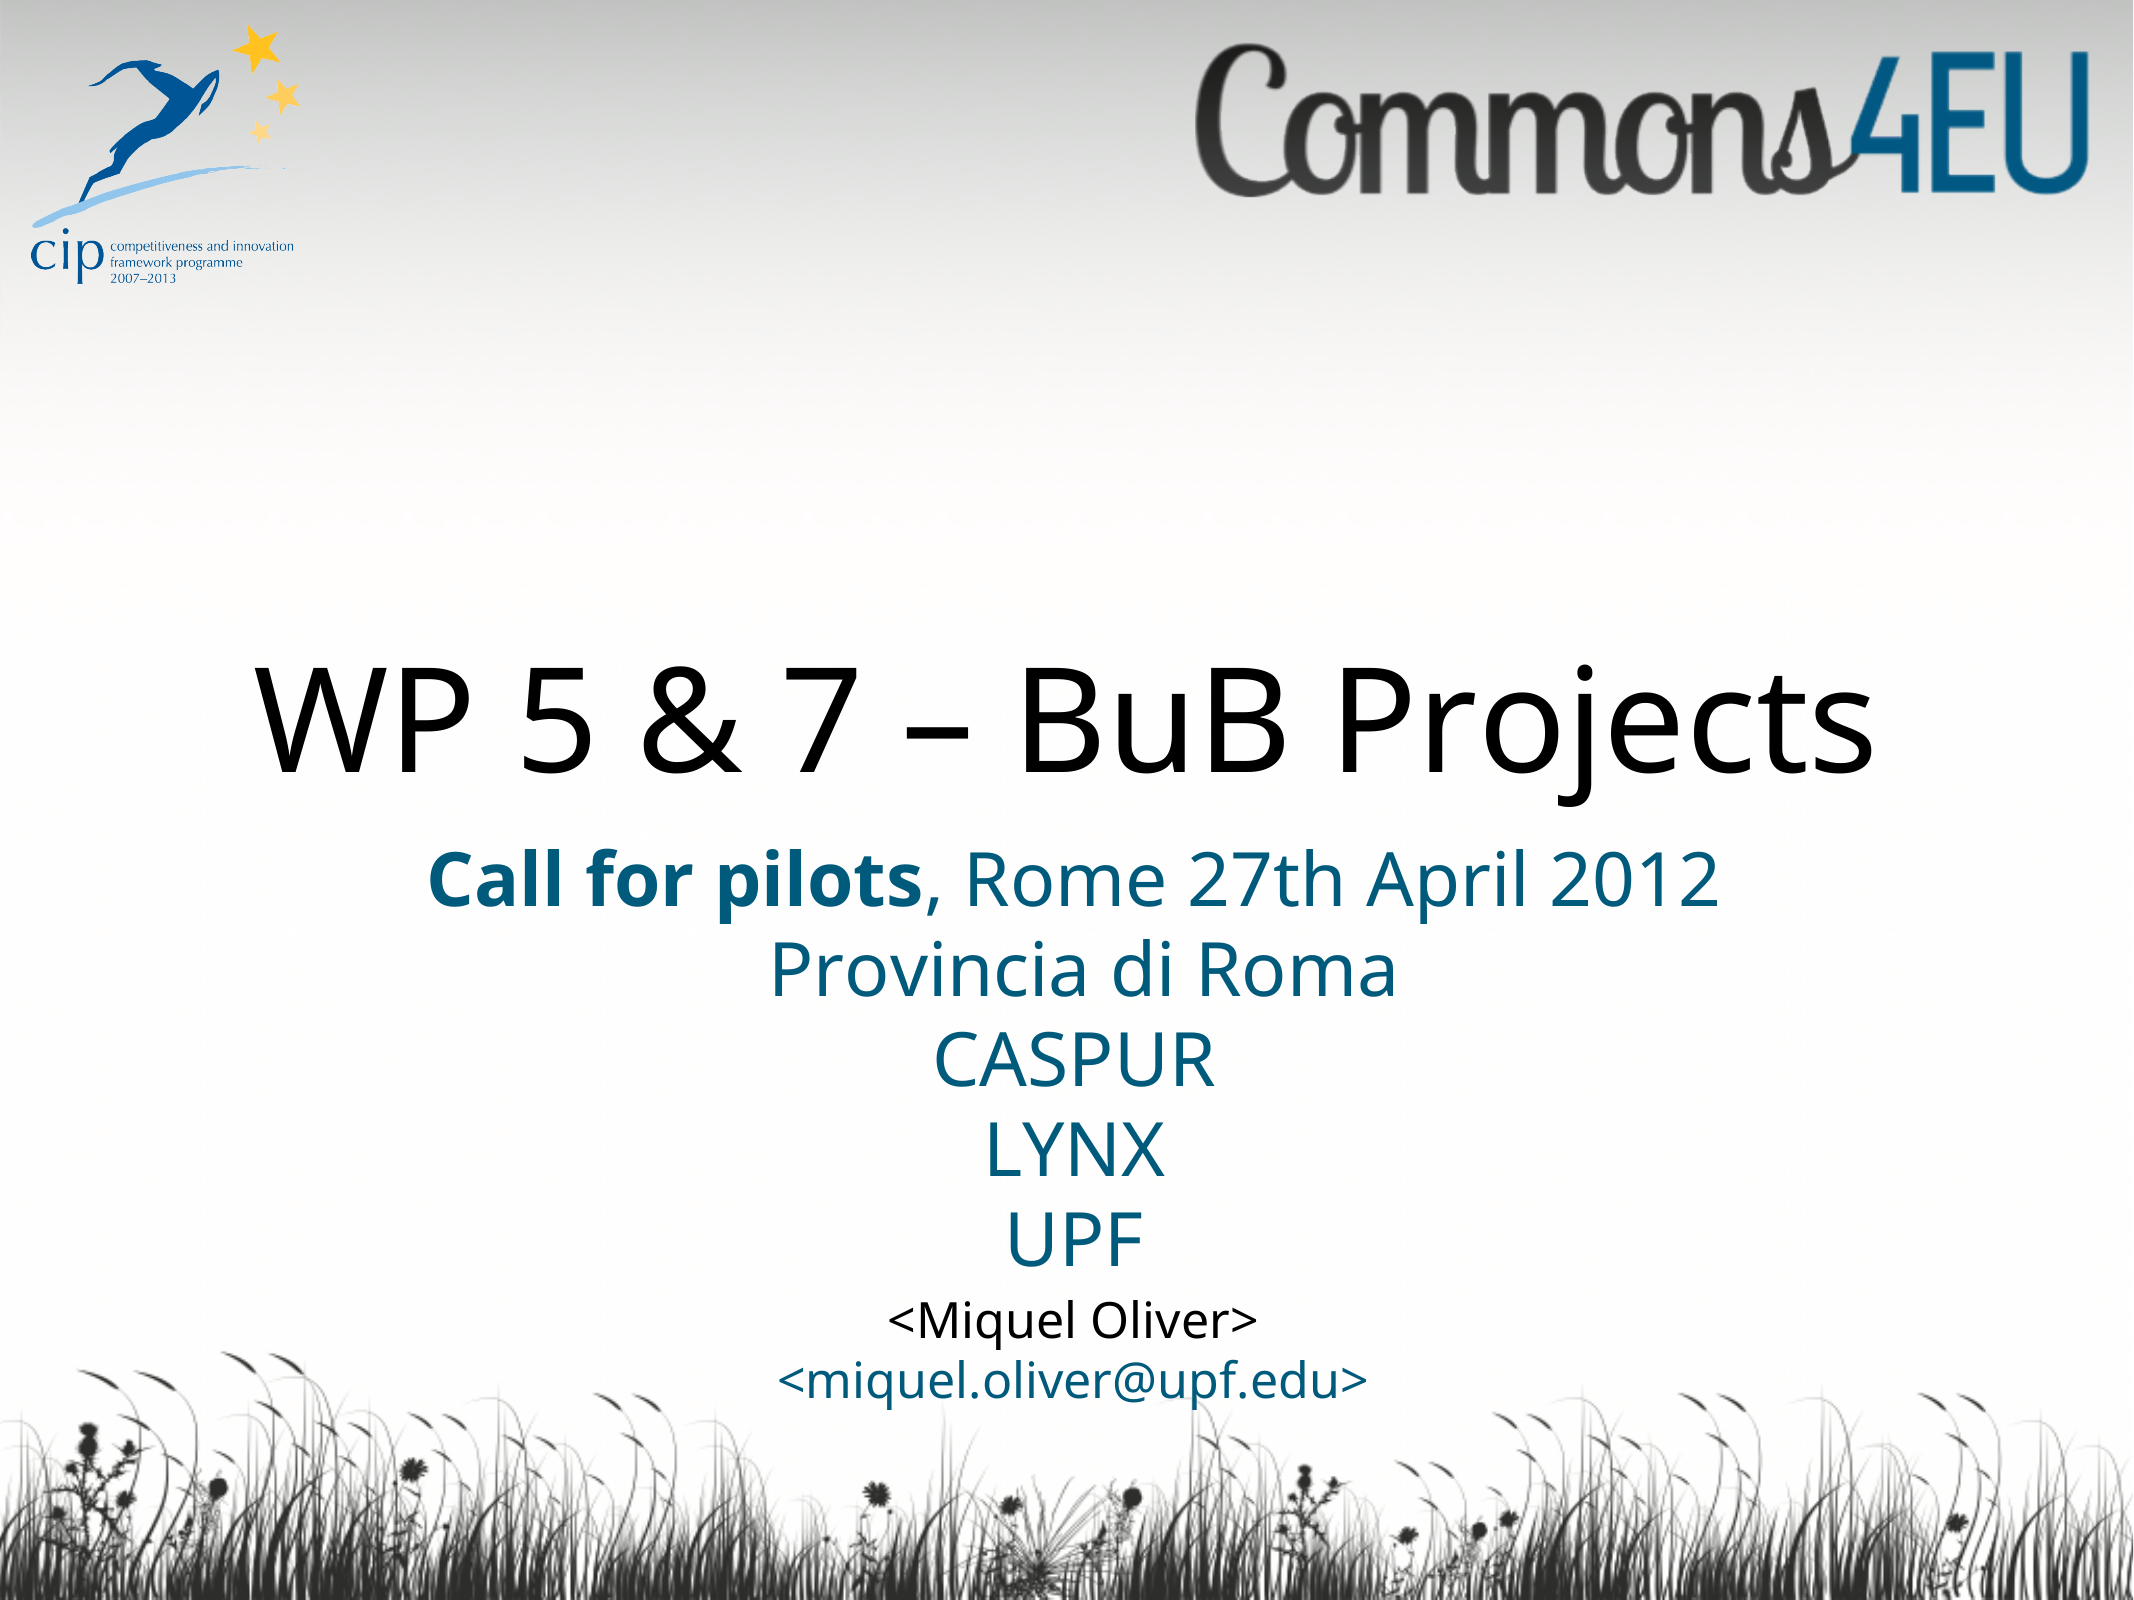

WP 5 & 7 – BuB Projects
Call for pilots, Rome 27th April 2012
 Provincia di Roma
CASPUR
LYNX
UPF
<Miquel Oliver>
<miquel.oliver@upf.edu>